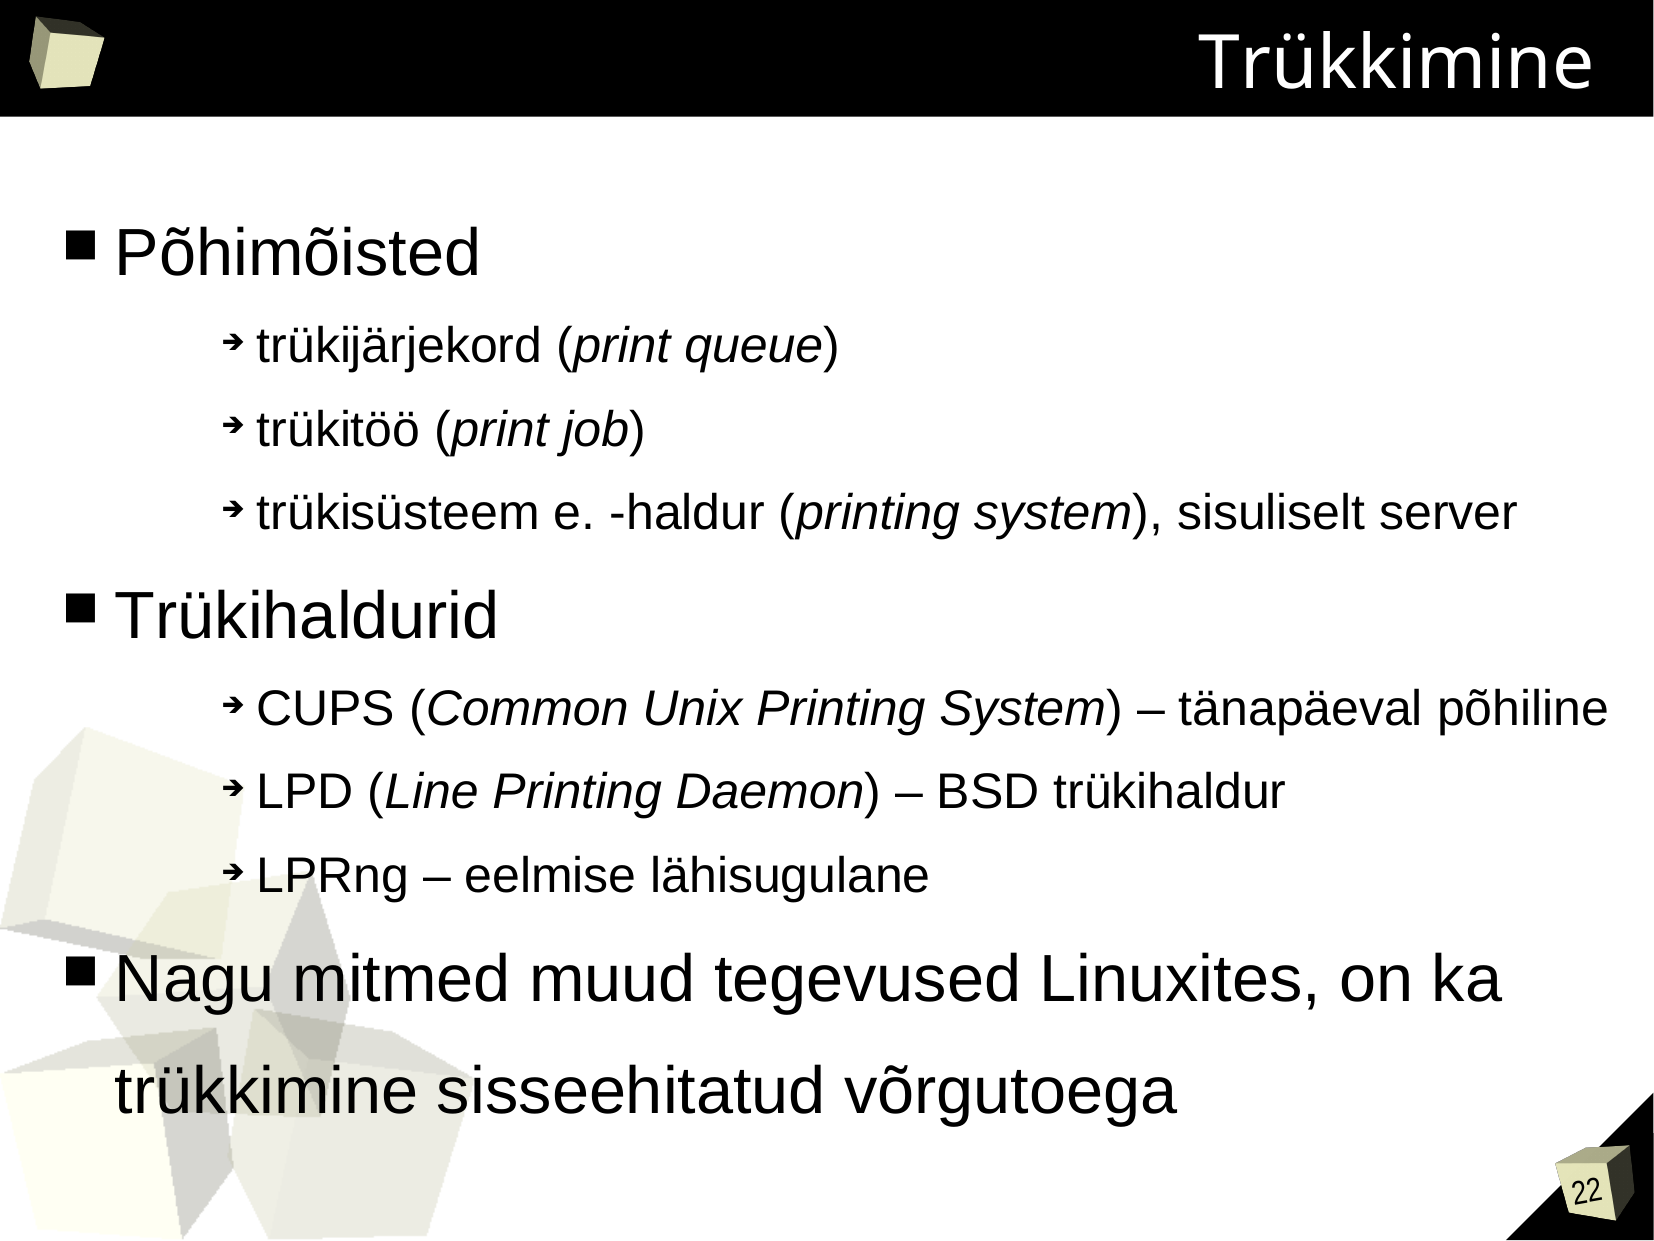

# Trükkimine
Põhimõisted
trükijärjekord (print queue)
trükitöö (print job)
trükisüsteem e. -haldur (printing system), sisuliselt server
Trükihaldurid
CUPS (Common Unix Printing System) – tänapäeval põhiline
LPD (Line Printing Daemon) – BSD trükihaldur
LPRng – eelmise lähisugulane
Nagu mitmed muud tegevused Linuxites, on ka trükkimine sisseehitatud võrgutoega